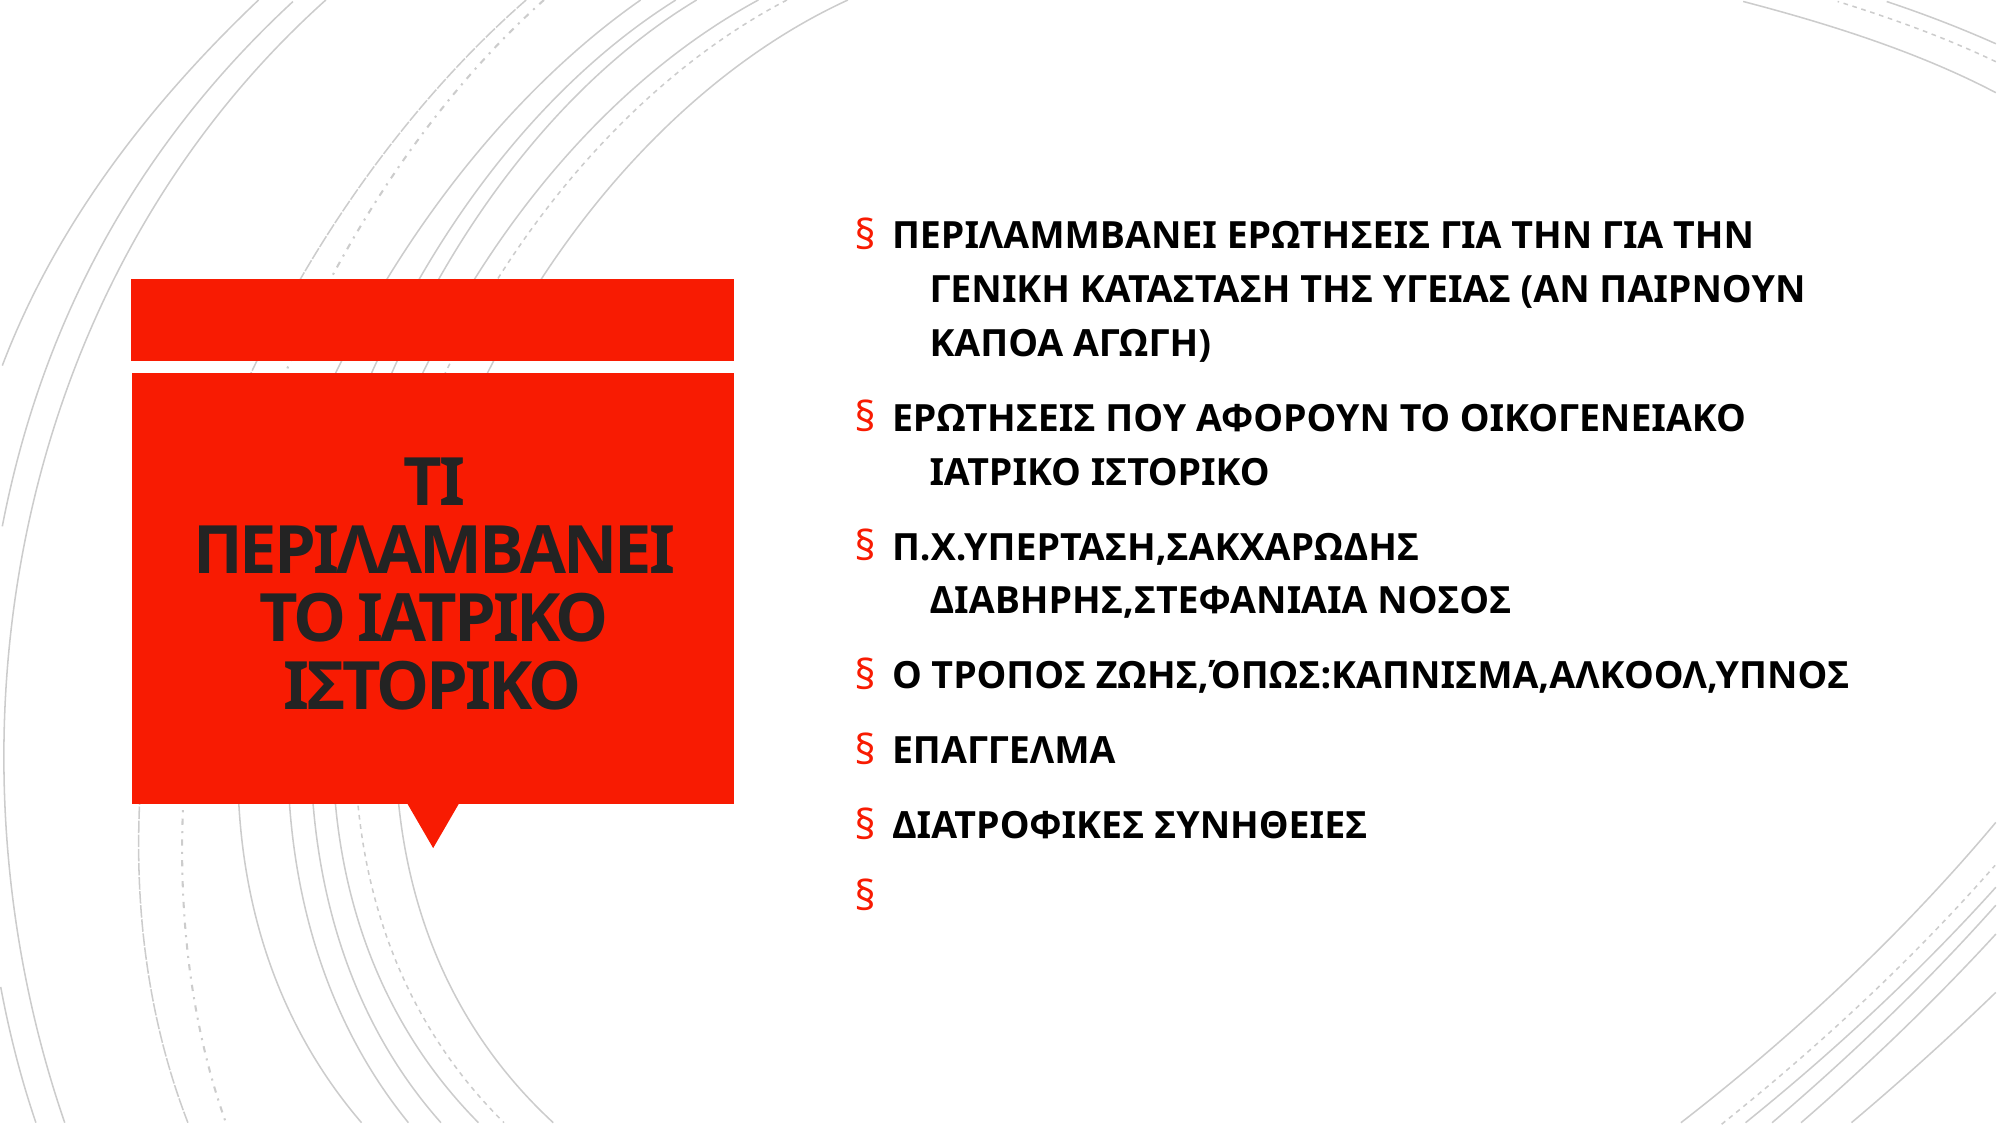

ΠΕΡΙΛΑΜΜΒΑΝΕΙ ΕΡΩΤΗΣΕΙΣ ΓΙΑ ΤΗΝ ΓΙΑ ΤΗΝ ΓΕΝΙΚΗ ΚΑΤΑΣΤΑΣΗ ΤΗΣ ΥΓΕΙΑΣ (ΑΝ ΠΑΙΡΝΟΥΝ ΚΑΠΟΑ ΑΓΩΓΗ)
ΕΡΩΤΗΣΕΙΣ ΠΟΥ ΑΦΟΡΟΥΝ ΤΟ ΟΙΚΟΓΕΝΕΙΑΚΟ ΙΑΤΡΙΚΟ ΙΣΤΟΡΙΚΟ
Π.Χ.ΥΠΕΡΤΑΣΗ,ΣΑΚΧΑΡΩΔΗΣ ΔΙΑΒΗΡΗΣ,ΣΤΕΦΑΝΙΑΙΑ ΝΟΣΟΣ
Ο ΤΡΟΠΟΣ ΖΩΗΣ,ΌΠΩΣ:ΚΑΠΝΙΣΜΑ,ΑΛΚΟΟΛ,ΥΠΝΟΣ
ΕΠΑΓΓΕΛΜΑ
ΔΙΑΤΡΟΦΙΚΕΣ ΣΥΝΗΘΕΙΕΣ
# ΤΙ ΠΕΡΙΛΑΜΒΑΝΕΙ ΤΟ ΙΑΤΡΙΚΟ ΙΣΤΟΡΙΚΟ